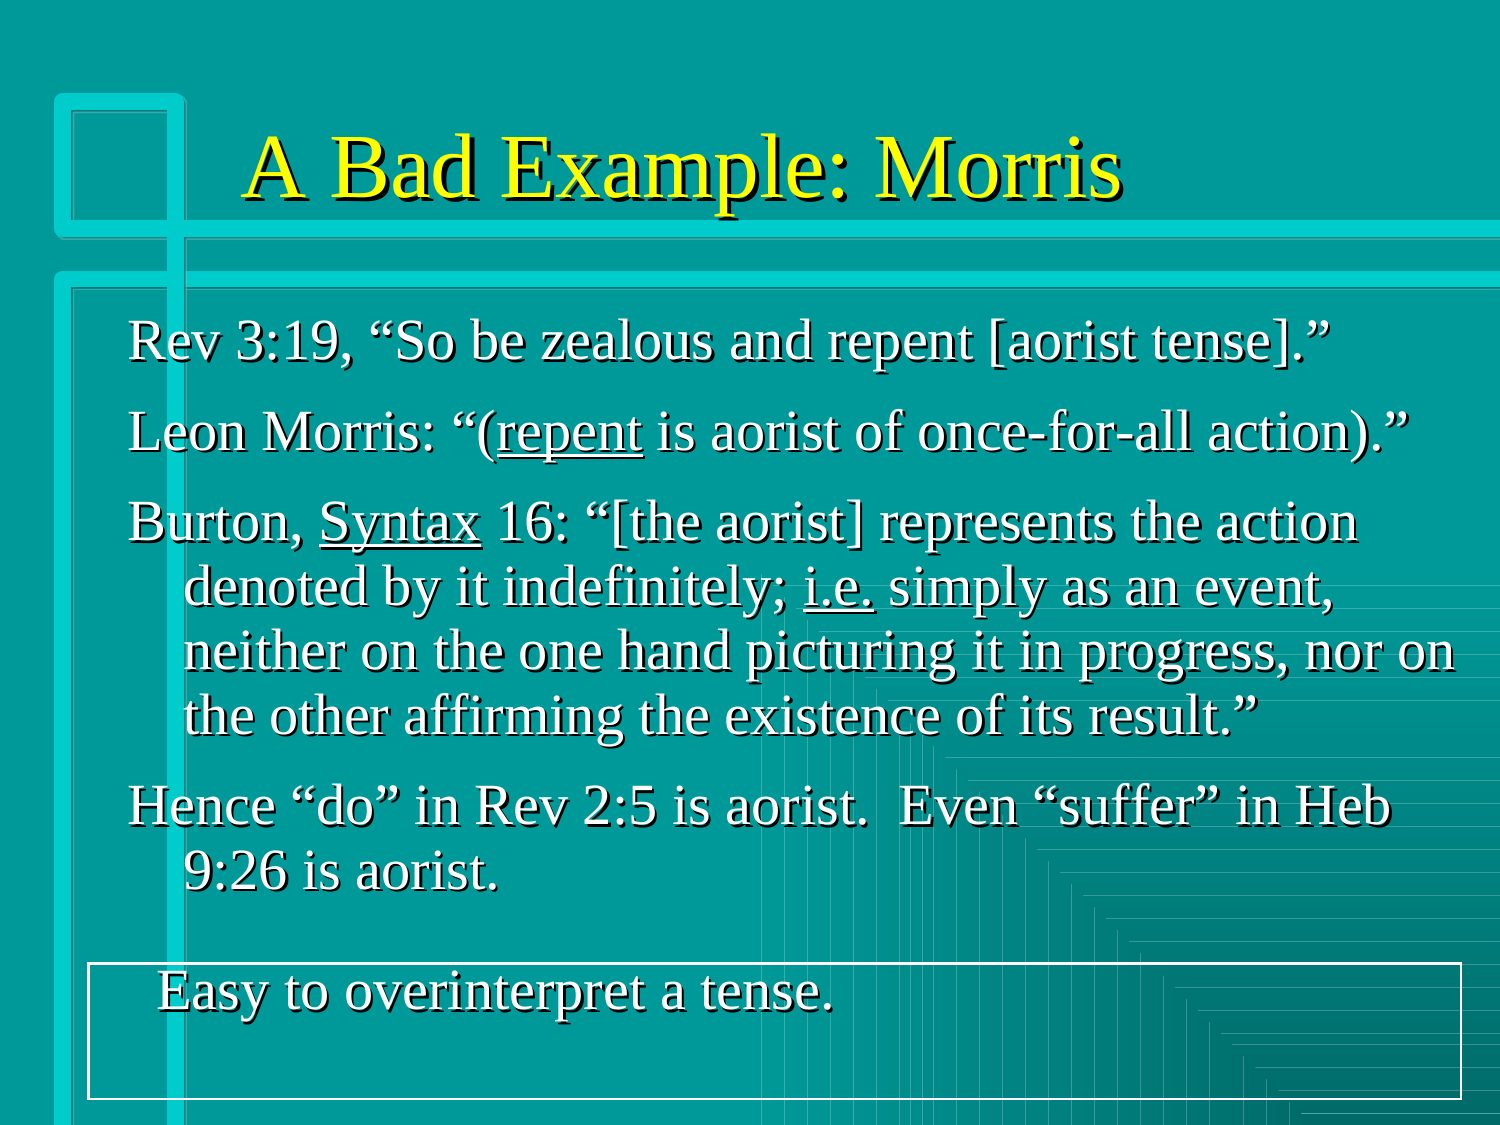

# A Bad Example: Morris
Rev 3:19, “So be zealous and repent [aorist tense].”
Leon Morris: “(repent is aorist of once-for-all action).”
Burton, Syntax 16: “[the aorist] represents the action denoted by it indefinitely; i.e. simply as an event, neither on the one hand picturing it in progress, nor on the other affirming the existence of its result.”
Hence “do” in Rev 2:5 is aorist. Even “suffer” in Heb 9:26 is aorist.
 Easy to overinterpret a tense.